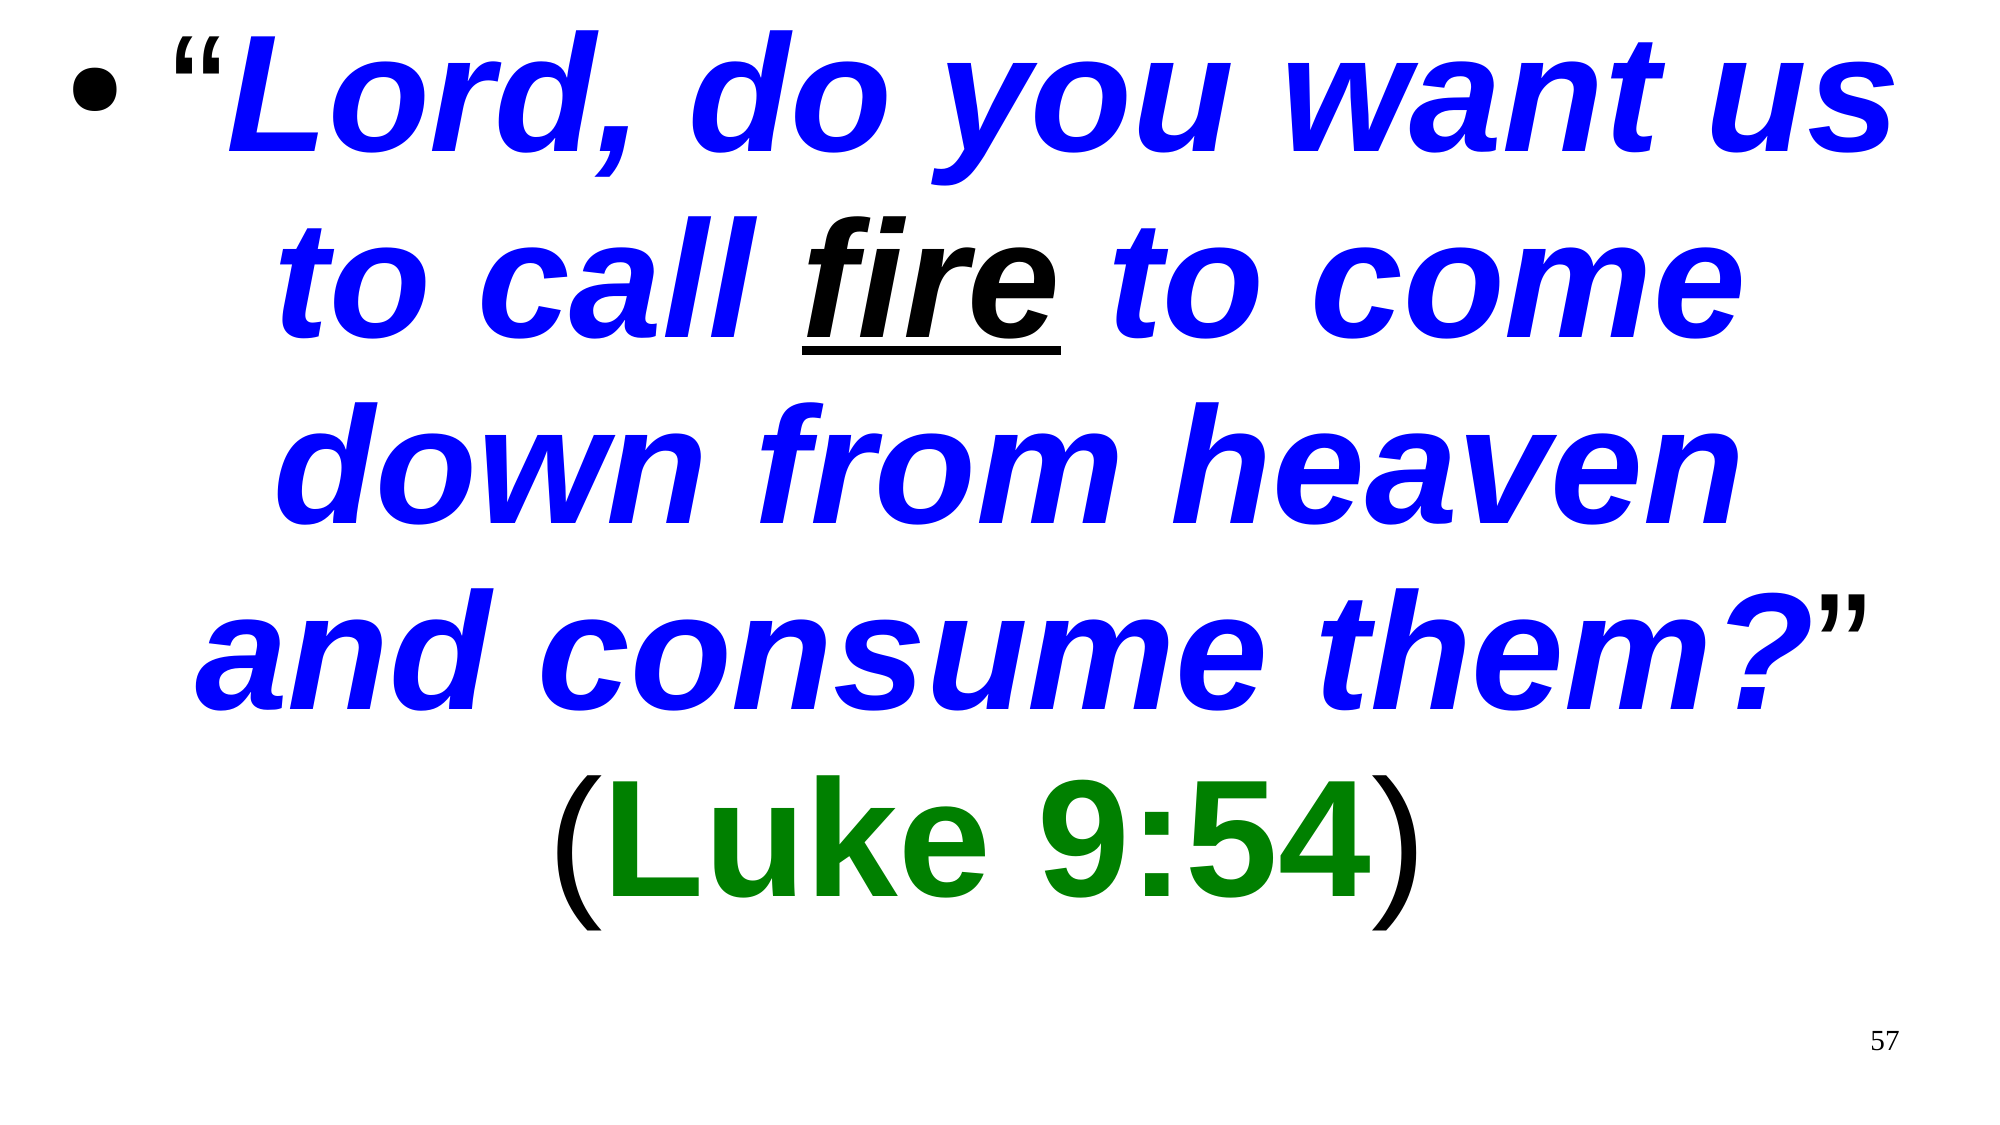

# “Lord, do you want us to call fire to come down from heaven and consume them?” (Luke 9:54)
57